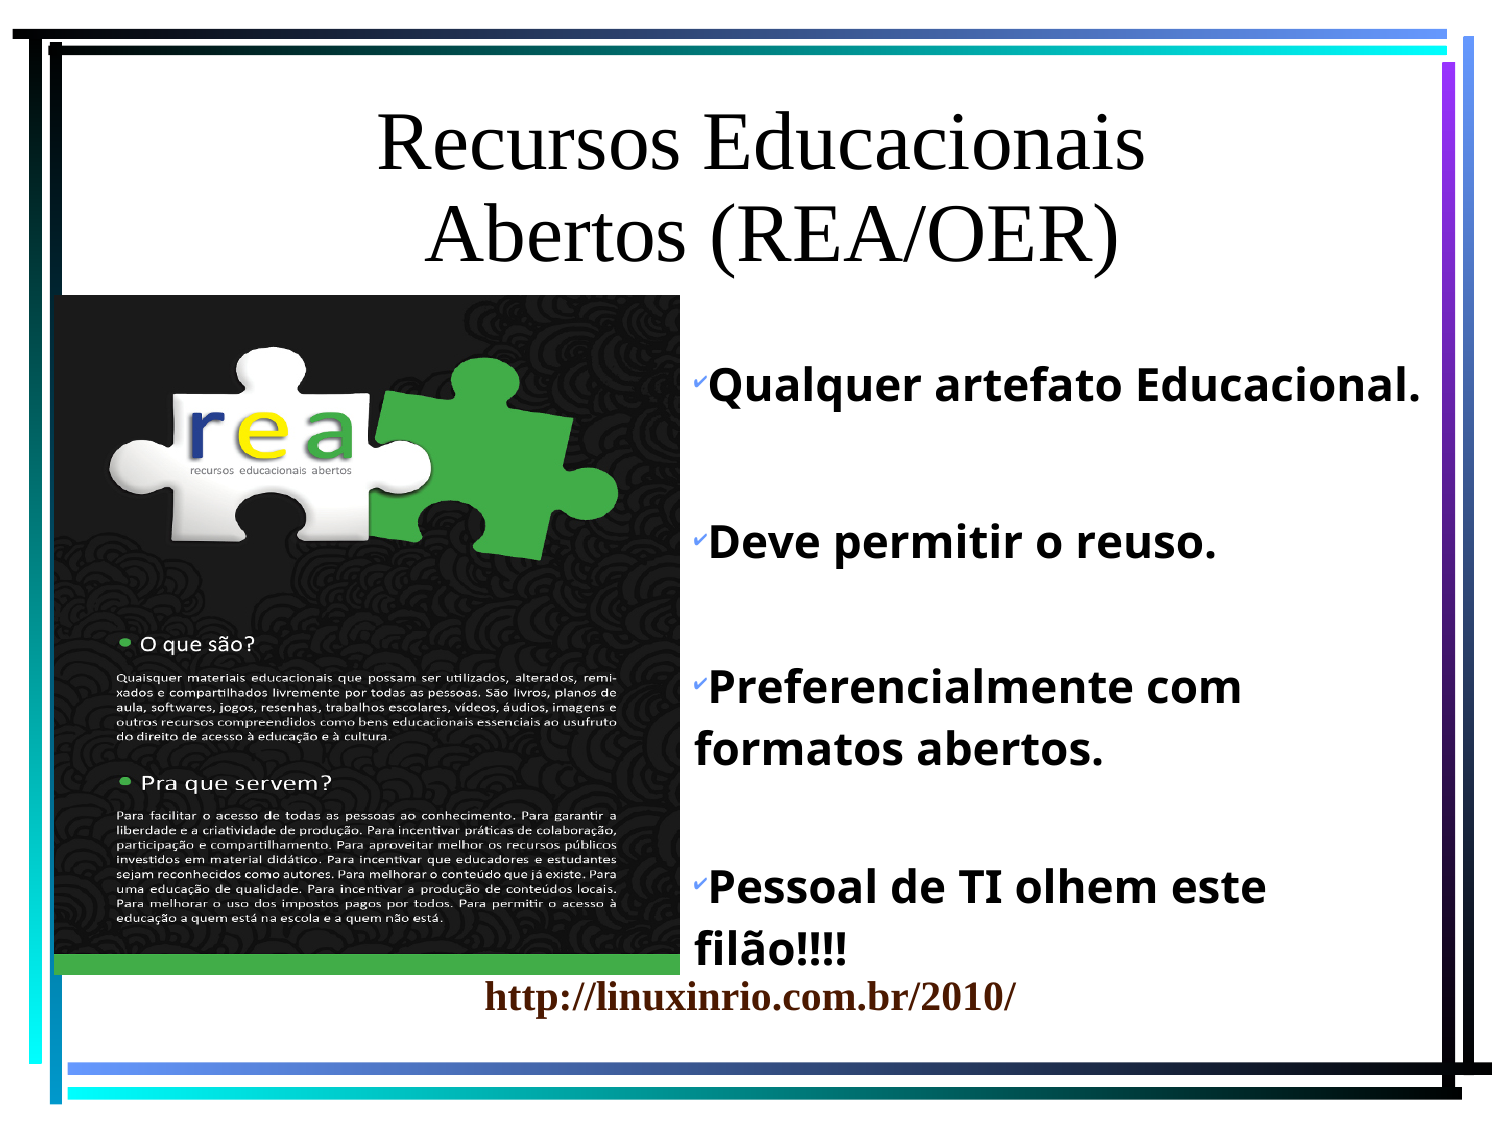

# Recursos Educacionais Abertos (REA/OER)
Qualquer artefato Educacional.
Deve permitir o reuso.
Preferencialmente com formatos abertos.
Pessoal de TI olhem este filão!!!!
 http://linuxinrio.com.br/2010/